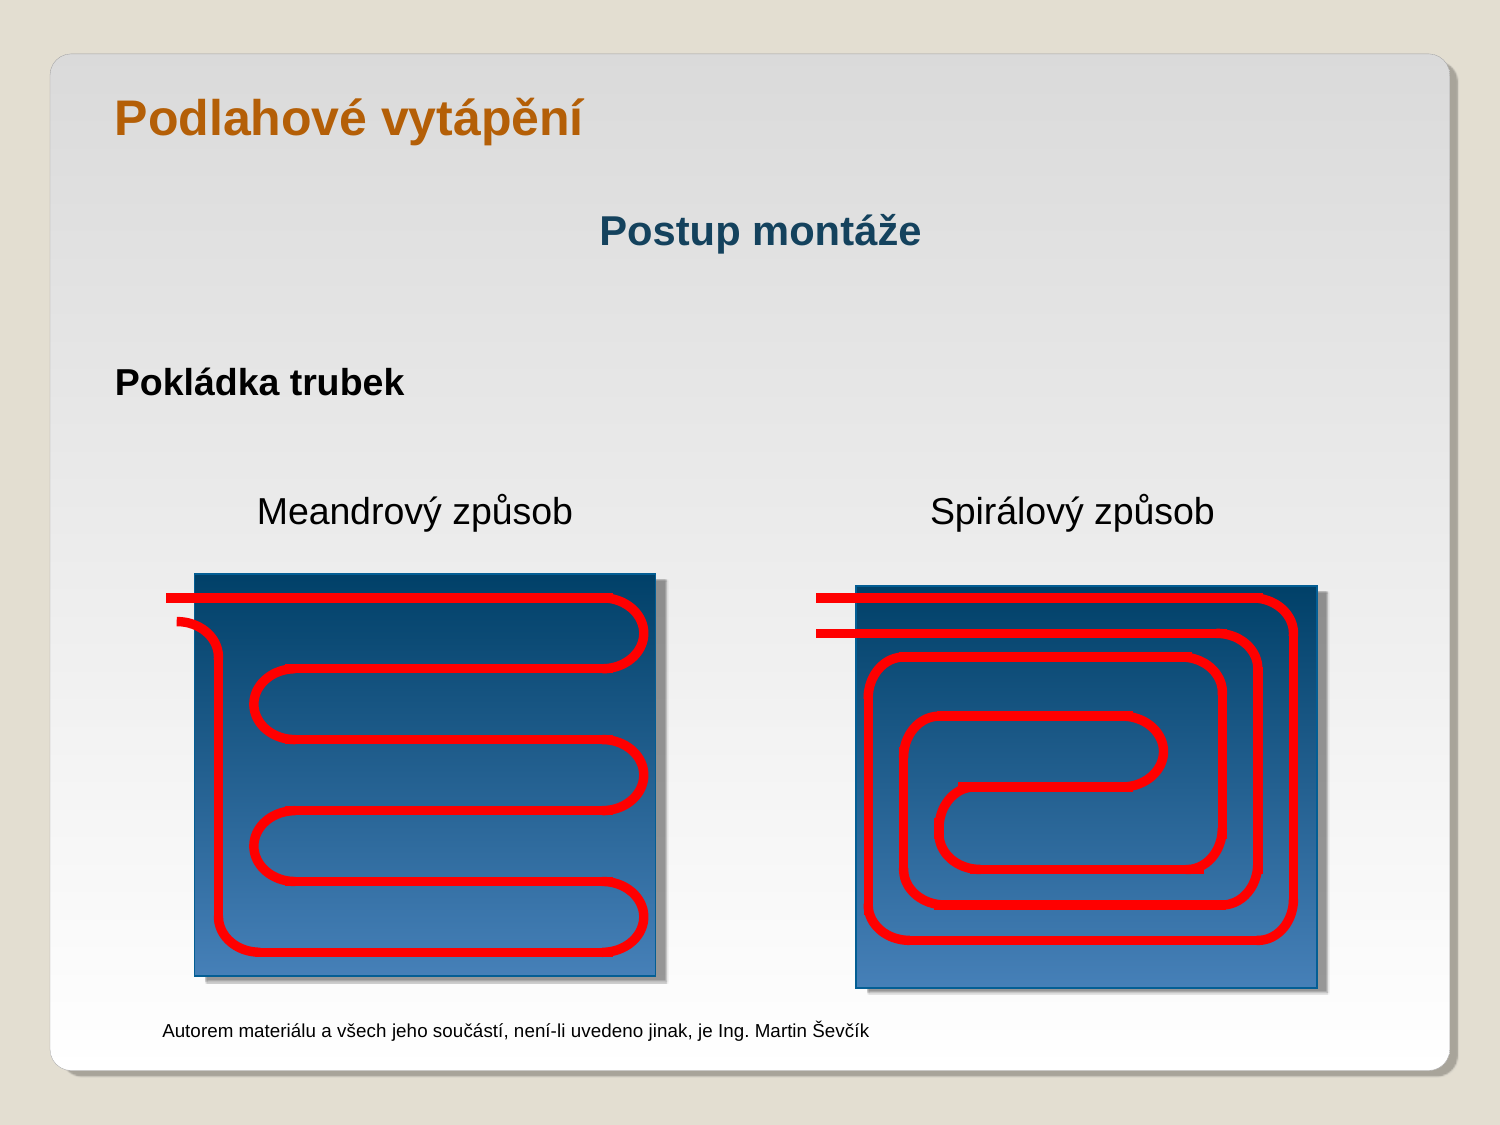

Podlahové vytápění
Postup montáže
Pokládka trubek
Meandrový způsob
Spirálový způsob
Autorem materiálu a všech jeho součástí, není-li uvedeno jinak, je Ing. Martin Ševčík